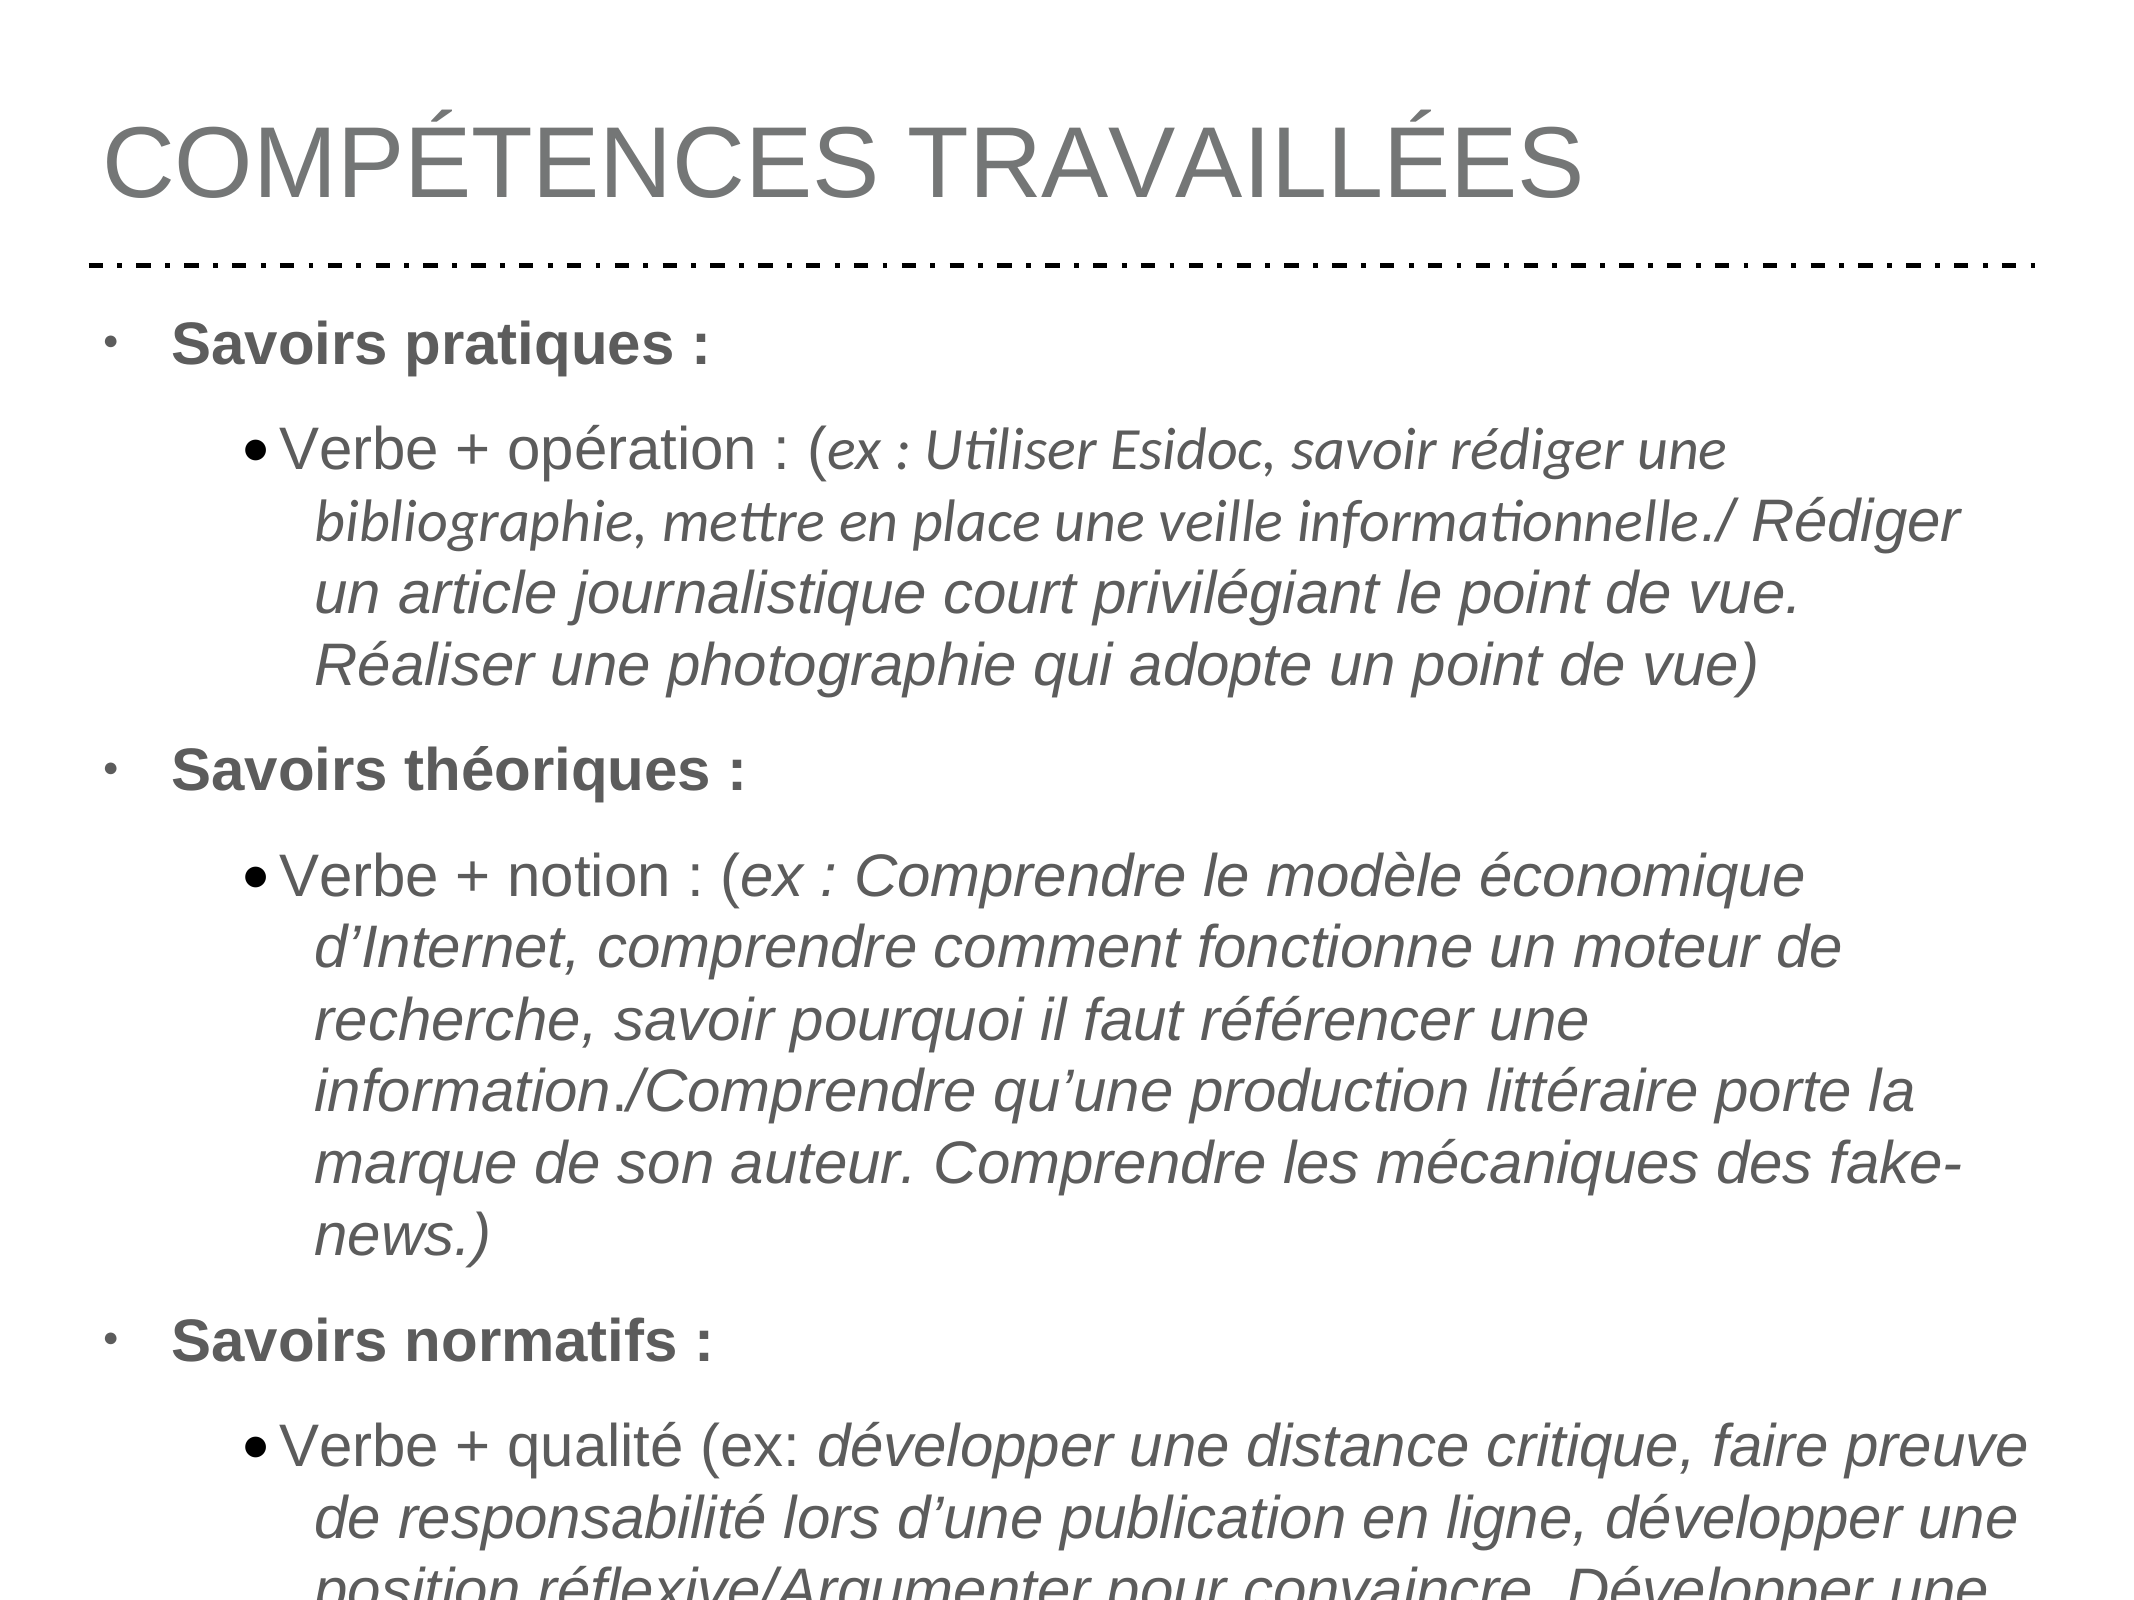

COMPÉTENCES TRAVAILLÉES
Savoirs pratiques :
Verbe + opération : (ex : Utiliser Esidoc, savoir rédiger une bibliographie, mettre en place une veille informationnelle./ Rédiger un article journalistique court privilégiant le point de vue. Réaliser une photographie qui adopte un point de vue)
Savoirs théoriques :
Verbe + notion : (ex : Comprendre le modèle économique d’Internet, comprendre comment fonctionne un moteur de recherche, savoir pourquoi il faut référencer une information./Comprendre qu’une production littéraire porte la marque de son auteur. Comprendre les mécaniques des fake-news.)
Savoirs normatifs :
Verbe + qualité (ex: développer une distance critique, faire preuve de responsabilité lors d’une publication en ligne, développer une position réflexive/Argumenter pour convaincre. Développer une distance critique. faire preuve de responsabilité lors d’une publication en ligne. )